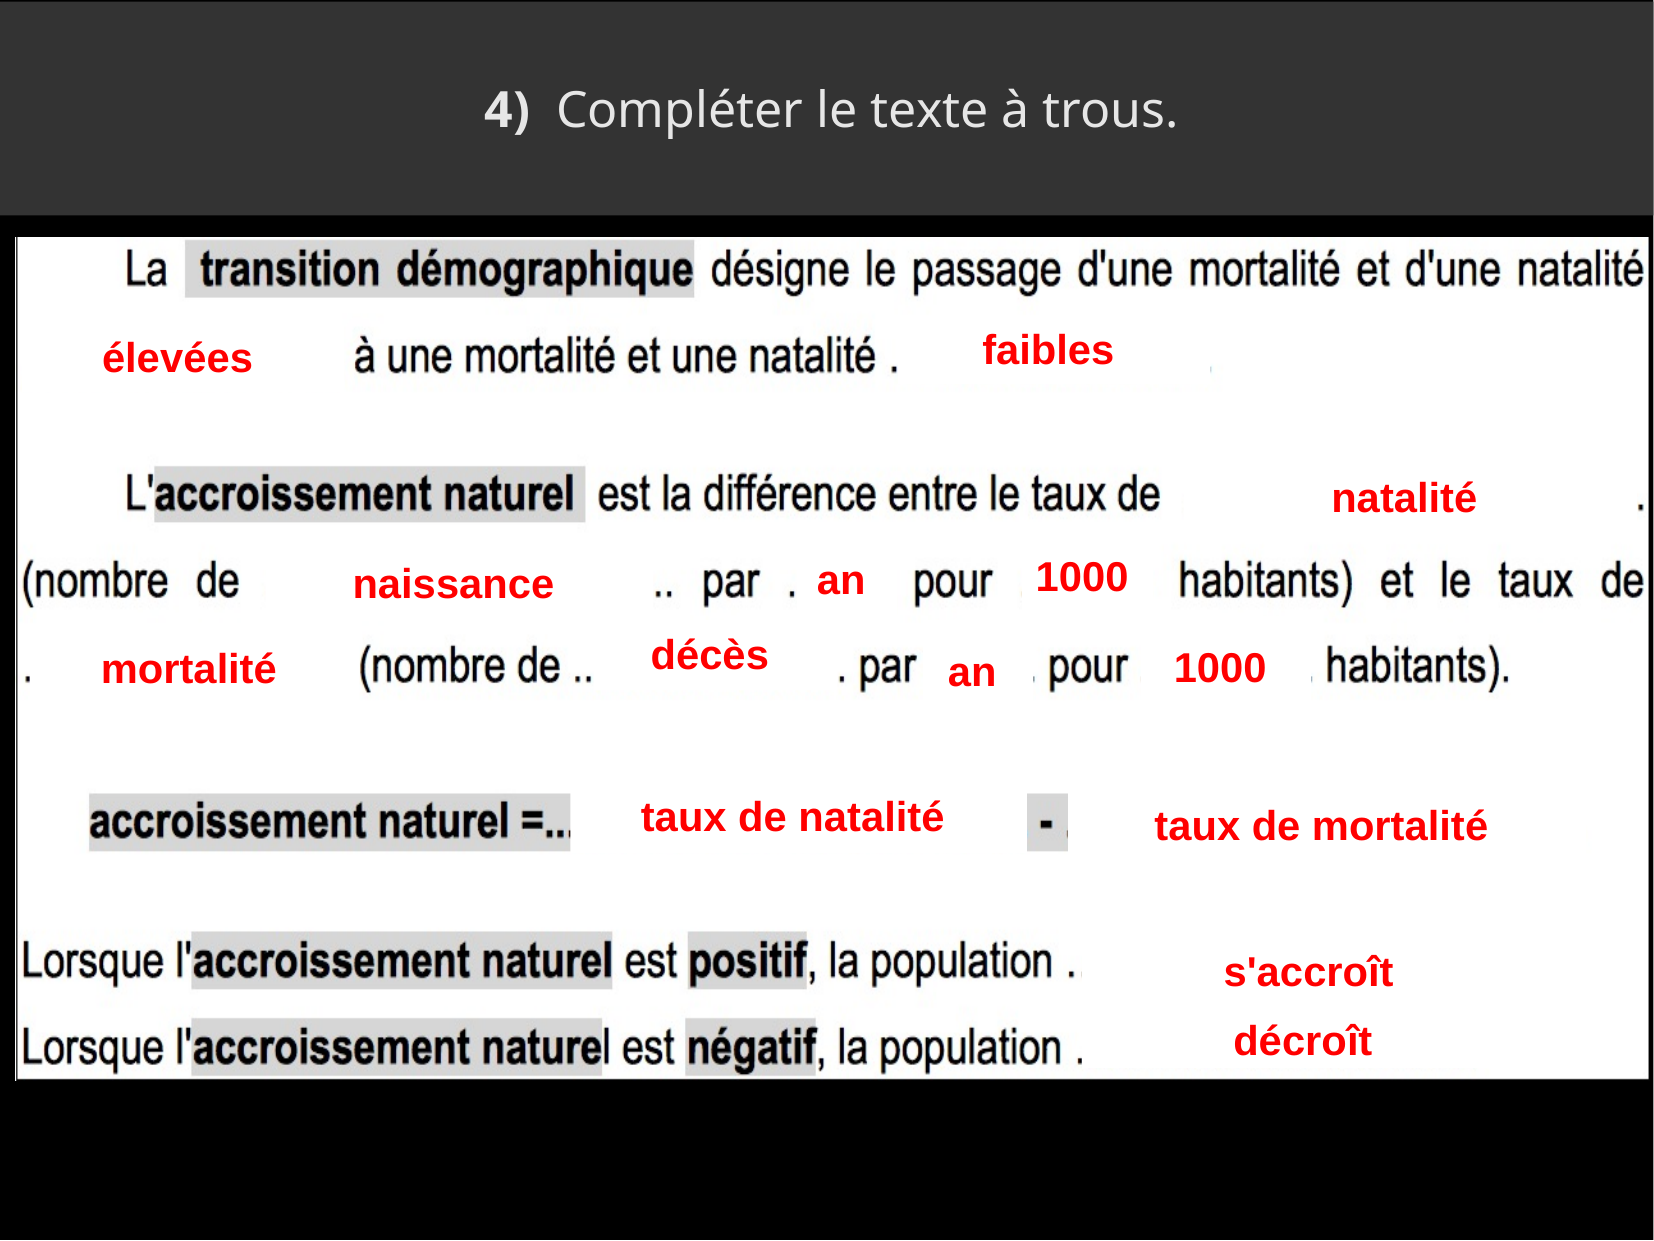

4) Compléter le texte à trous.
faibles
élevées
natalité
1000
an
naissance
1000
décès
an
mortalité
taux de natalité
taux de mortalité
s'accroît
décroît